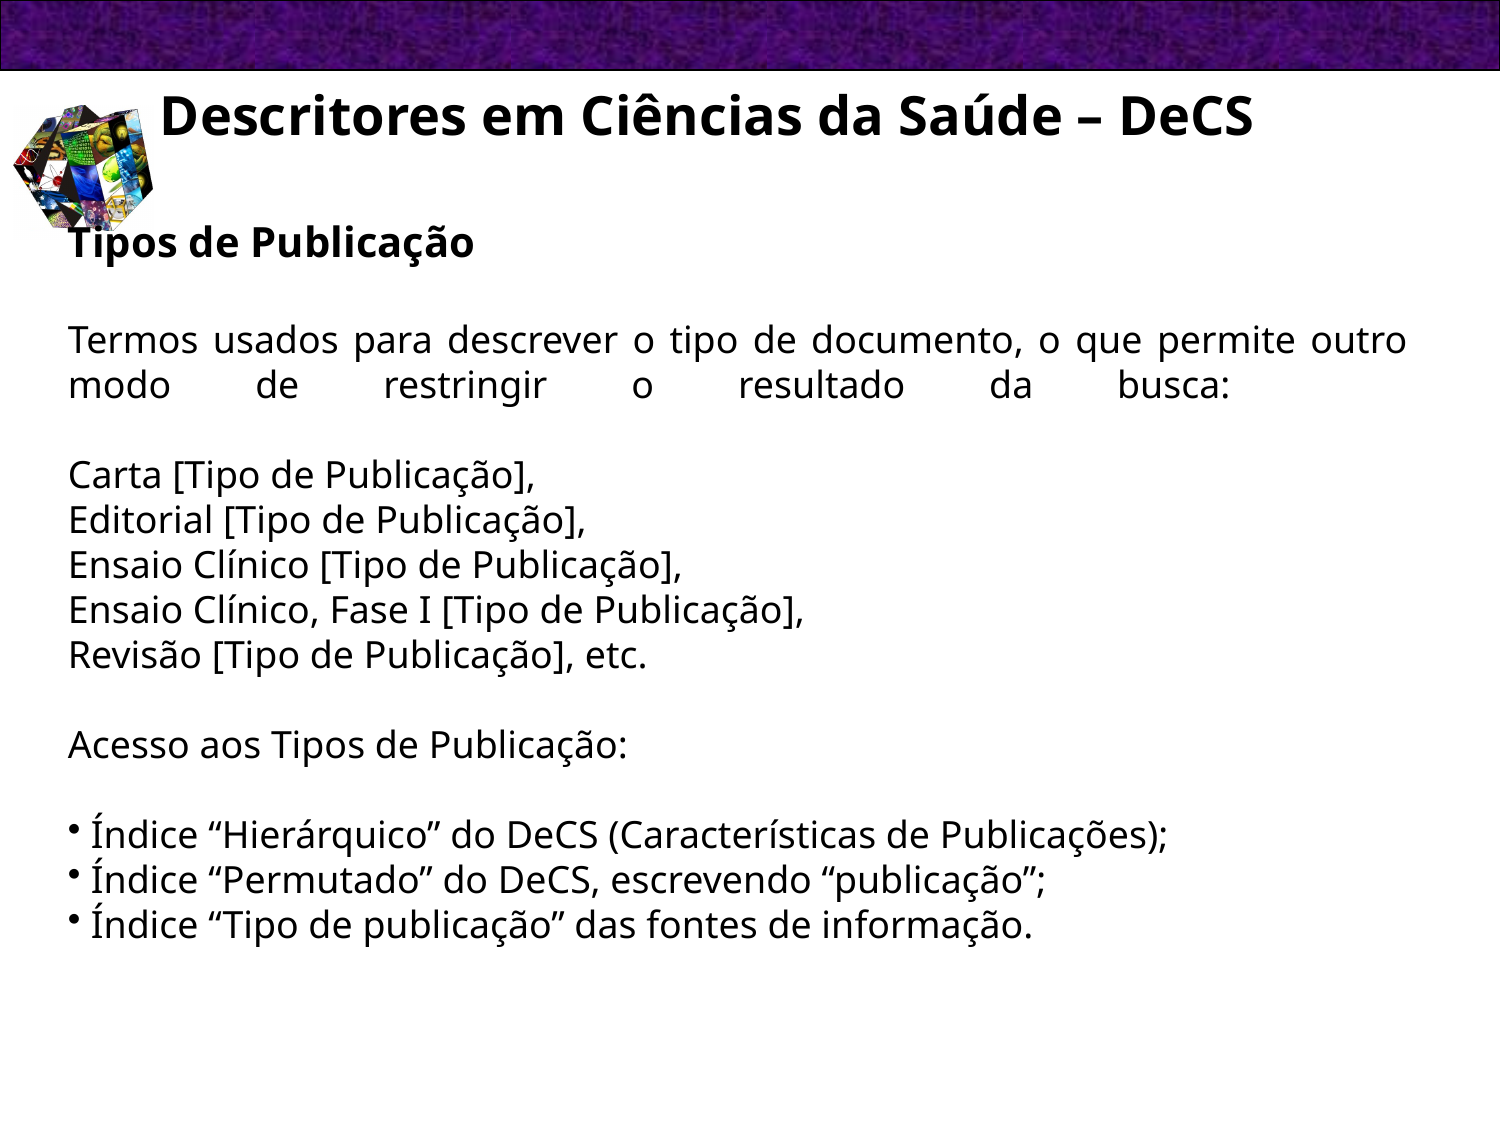

Descritores em Ciências da Saúde – DeCS
Tipos de Publicação
Termos usados para descrever o tipo de documento, o que permite outro modo de restringir o resultado da busca:
Carta [Tipo de Publicação],
Editorial [Tipo de Publicação],
Ensaio Clínico [Tipo de Publicação],
Ensaio Clínico, Fase I [Tipo de Publicação],
Revisão [Tipo de Publicação], etc.
Acesso aos Tipos de Publicação:
 Índice “Hierárquico” do DeCS (Características de Publicações);
 Índice “Permutado” do DeCS, escrevendo “publicação”;
 Índice “Tipo de publicação” das fontes de informação.